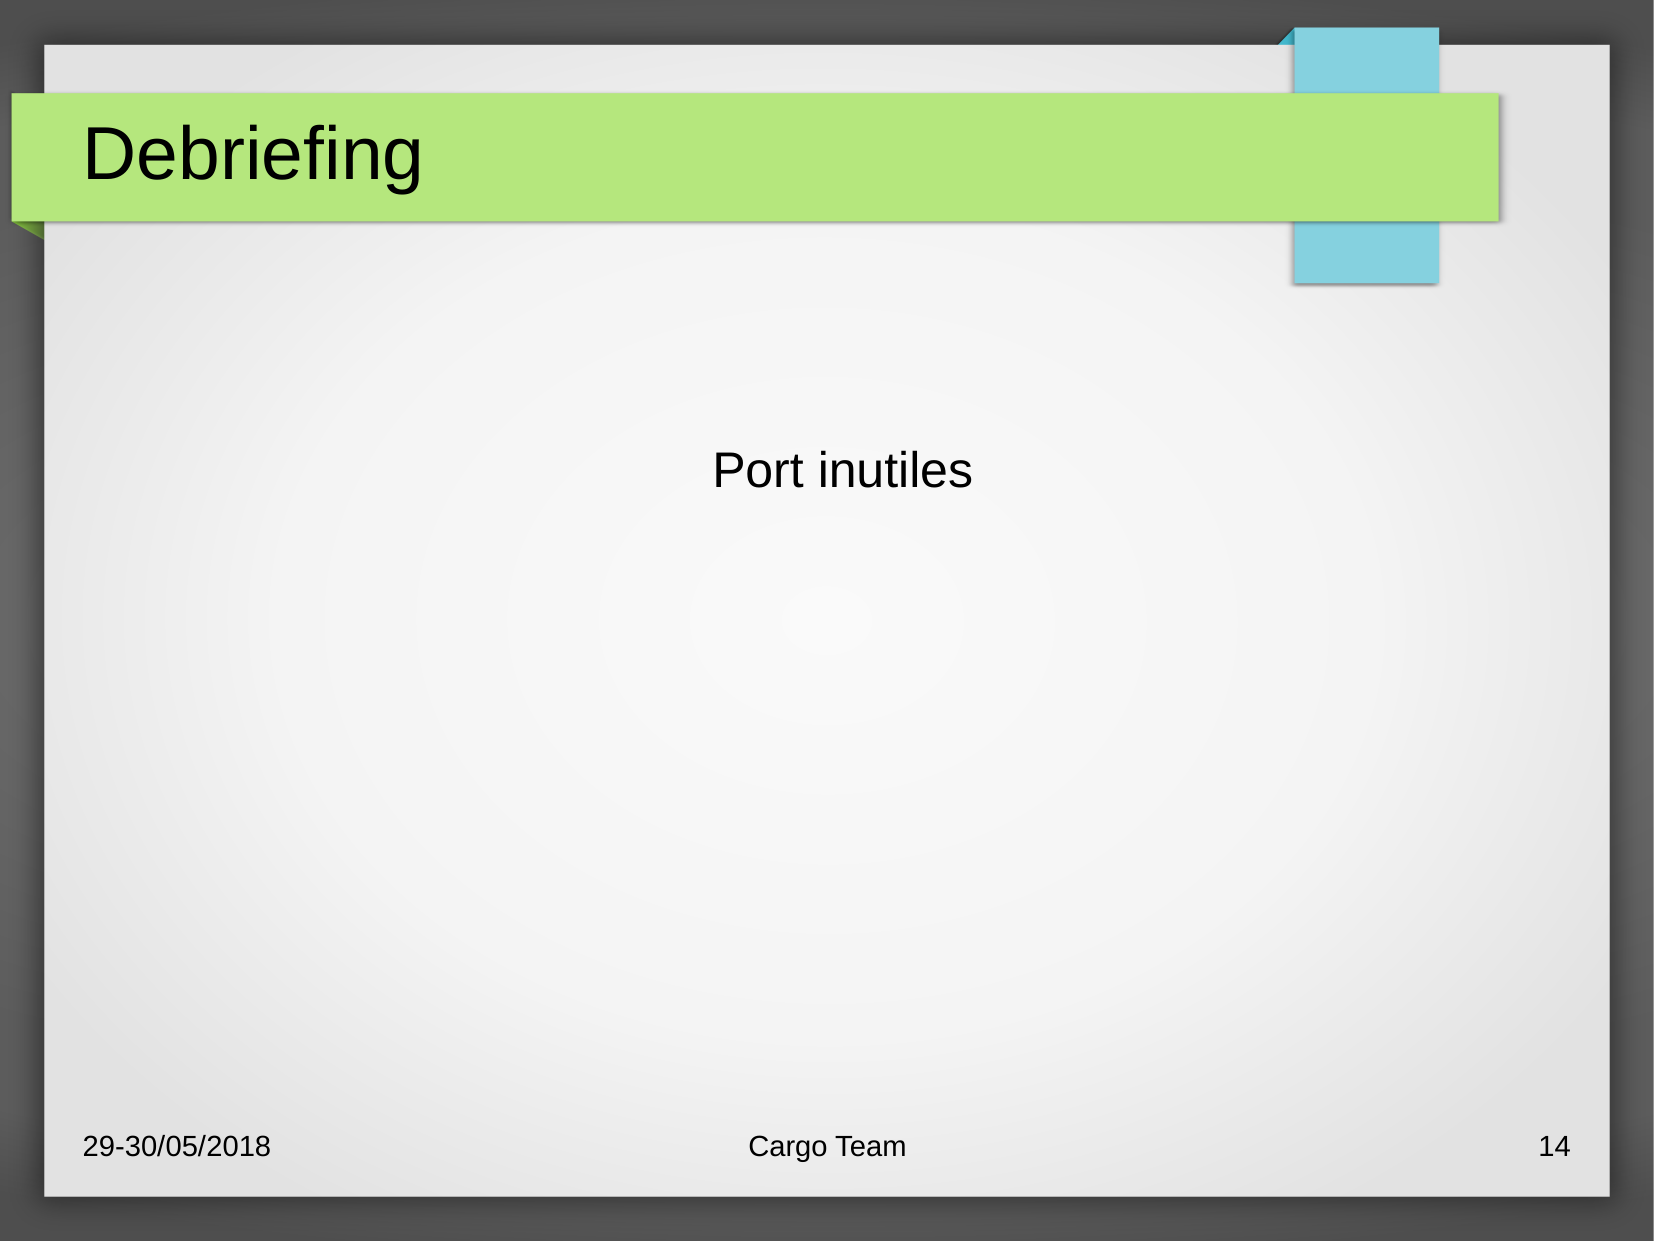

# Debriefing
Port inutiles
29-30/05/2018
Cargo Team
14